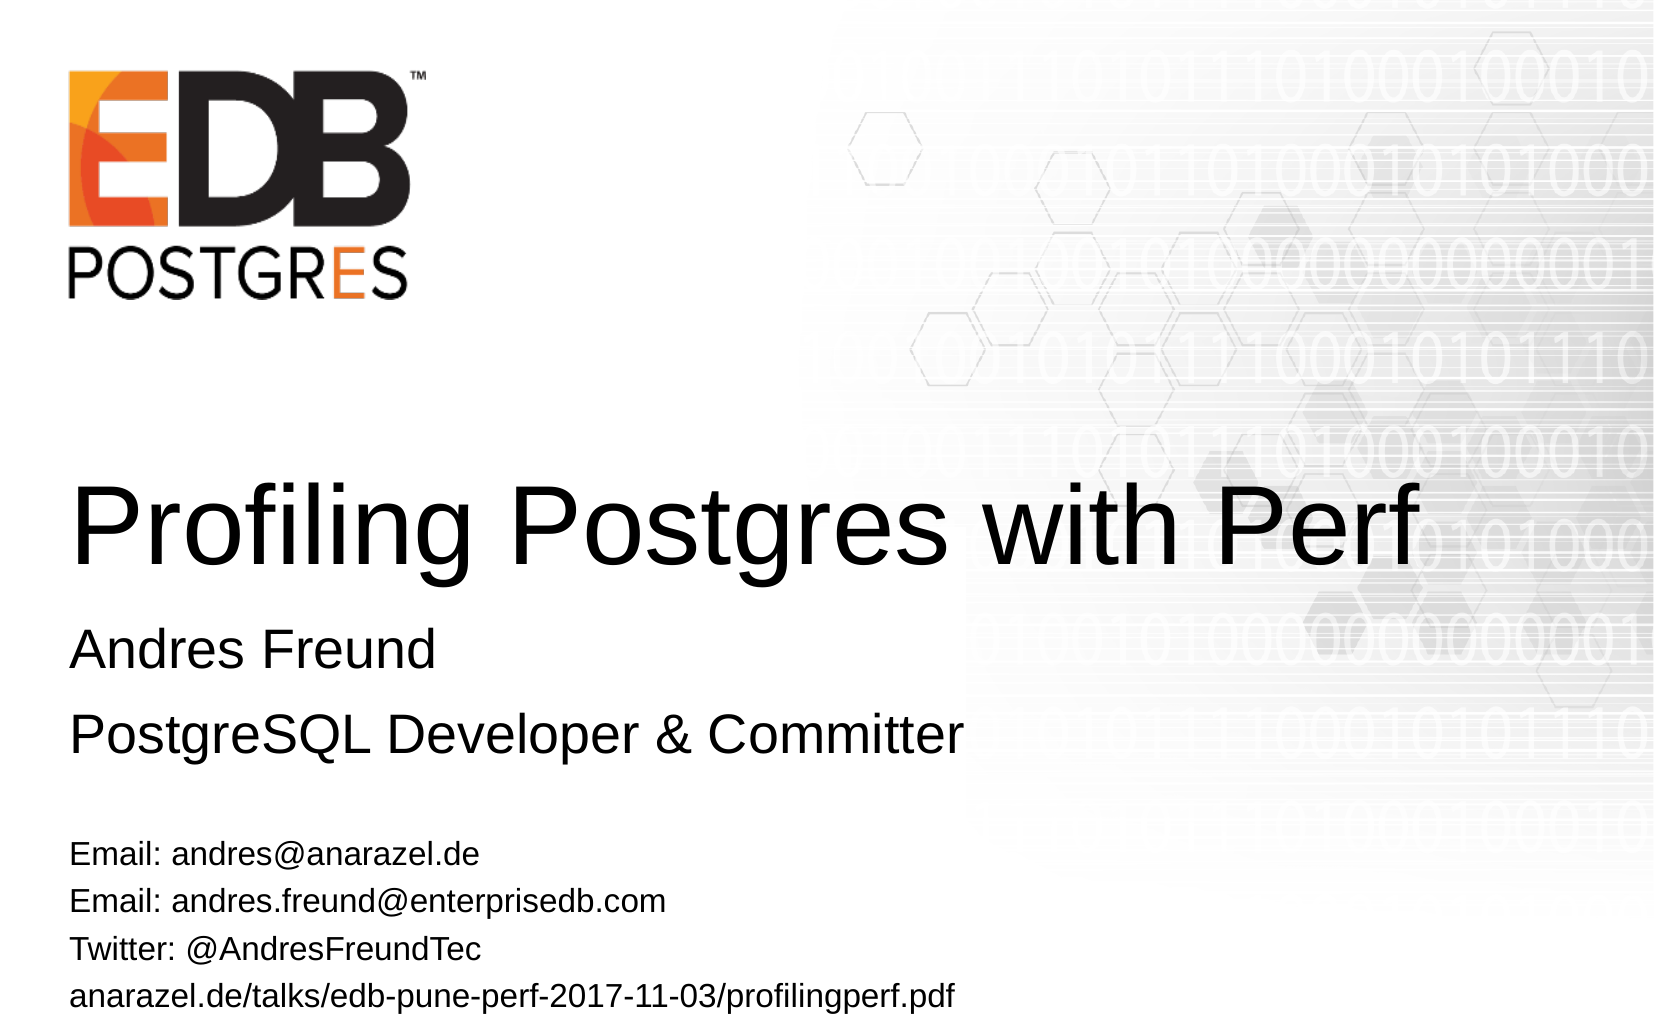

# Profiling Postgres with Perf
Andres Freund
PostgreSQL Developer & Committer
Email: andres@anarazel.de
Email: andres.freund@enterprisedb.com
Twitter: @AndresFreundTec
anarazel.de/talks/edb-pune-perf-2017-11-03/profilingperf.pdf